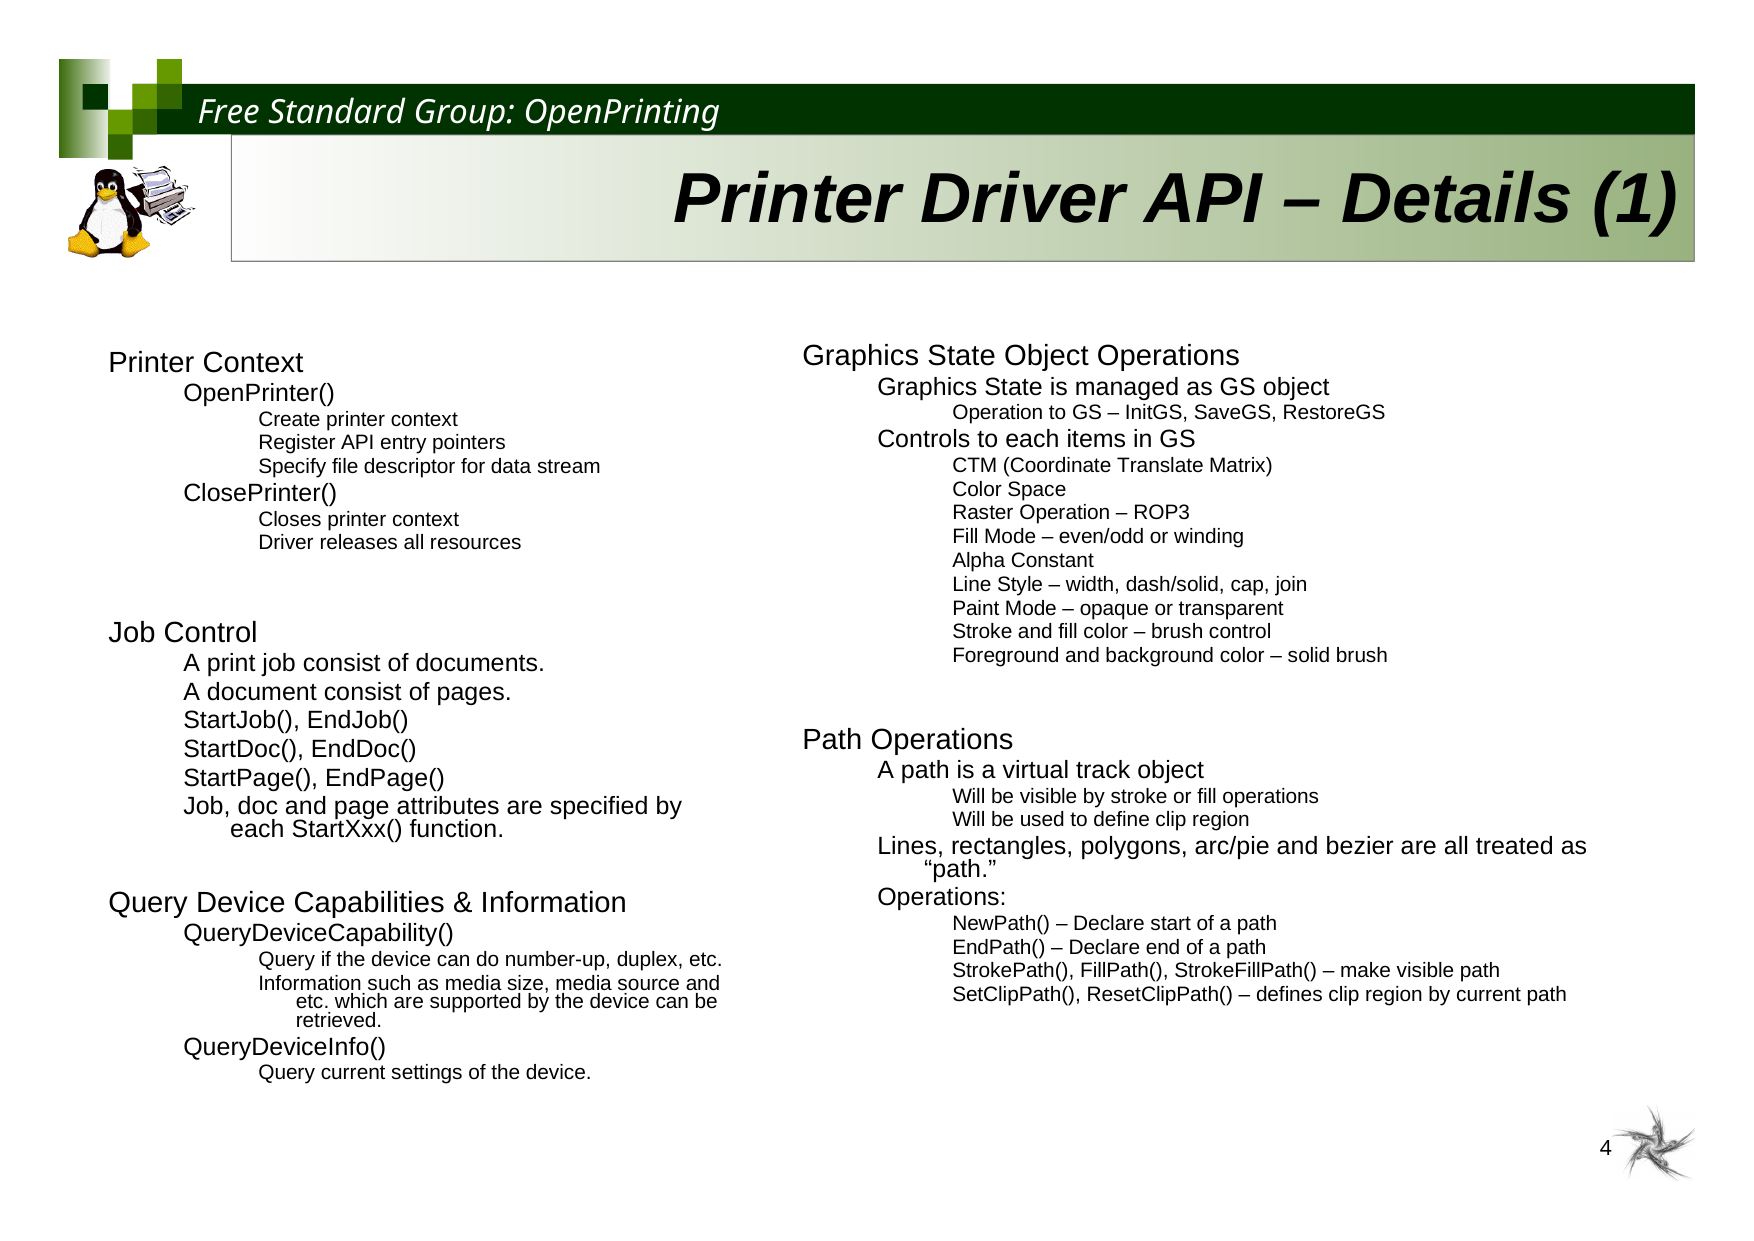

Printer Driver API – Details (1)
Graphics State Object Operations
Graphics State is managed as GS object
Operation to GS – InitGS, SaveGS, RestoreGS
Controls to each items in GS
CTM (Coordinate Translate Matrix)
Color Space
Raster Operation – ROP3
Fill Mode – even/odd or winding
Alpha Constant
Line Style – width, dash/solid, cap, join
Paint Mode – opaque or transparent
Stroke and fill color – brush control
Foreground and background color – solid brush
# Printer Context
OpenPrinter()
Create printer context
Register API entry pointers
Specify file descriptor for data stream
ClosePrinter()
Closes printer context
Driver releases all resources
Job Control
A print job consist of documents.
A document consist of pages.
StartJob(), EndJob()
StartDoc(), EndDoc()
StartPage(), EndPage()
Job, doc and page attributes are specified by each StartXxx() function.
Path Operations
A path is a virtual track object
Will be visible by stroke or fill operations
Will be used to define clip region
Lines, rectangles, polygons, arc/pie and bezier are all treated as “path.”
Operations:
NewPath() – Declare start of a path
EndPath() – Declare end of a path
StrokePath(), FillPath(), StrokeFillPath() – make visible path
SetClipPath(), ResetClipPath() – defines clip region by current path
Query Device Capabilities & Information
QueryDeviceCapability()
Query if the device can do number-up, duplex, etc.
Information such as media size, media source and etc. which are supported by the device can be retrieved.
QueryDeviceInfo()
Query current settings of the device.
4
17 June 2003